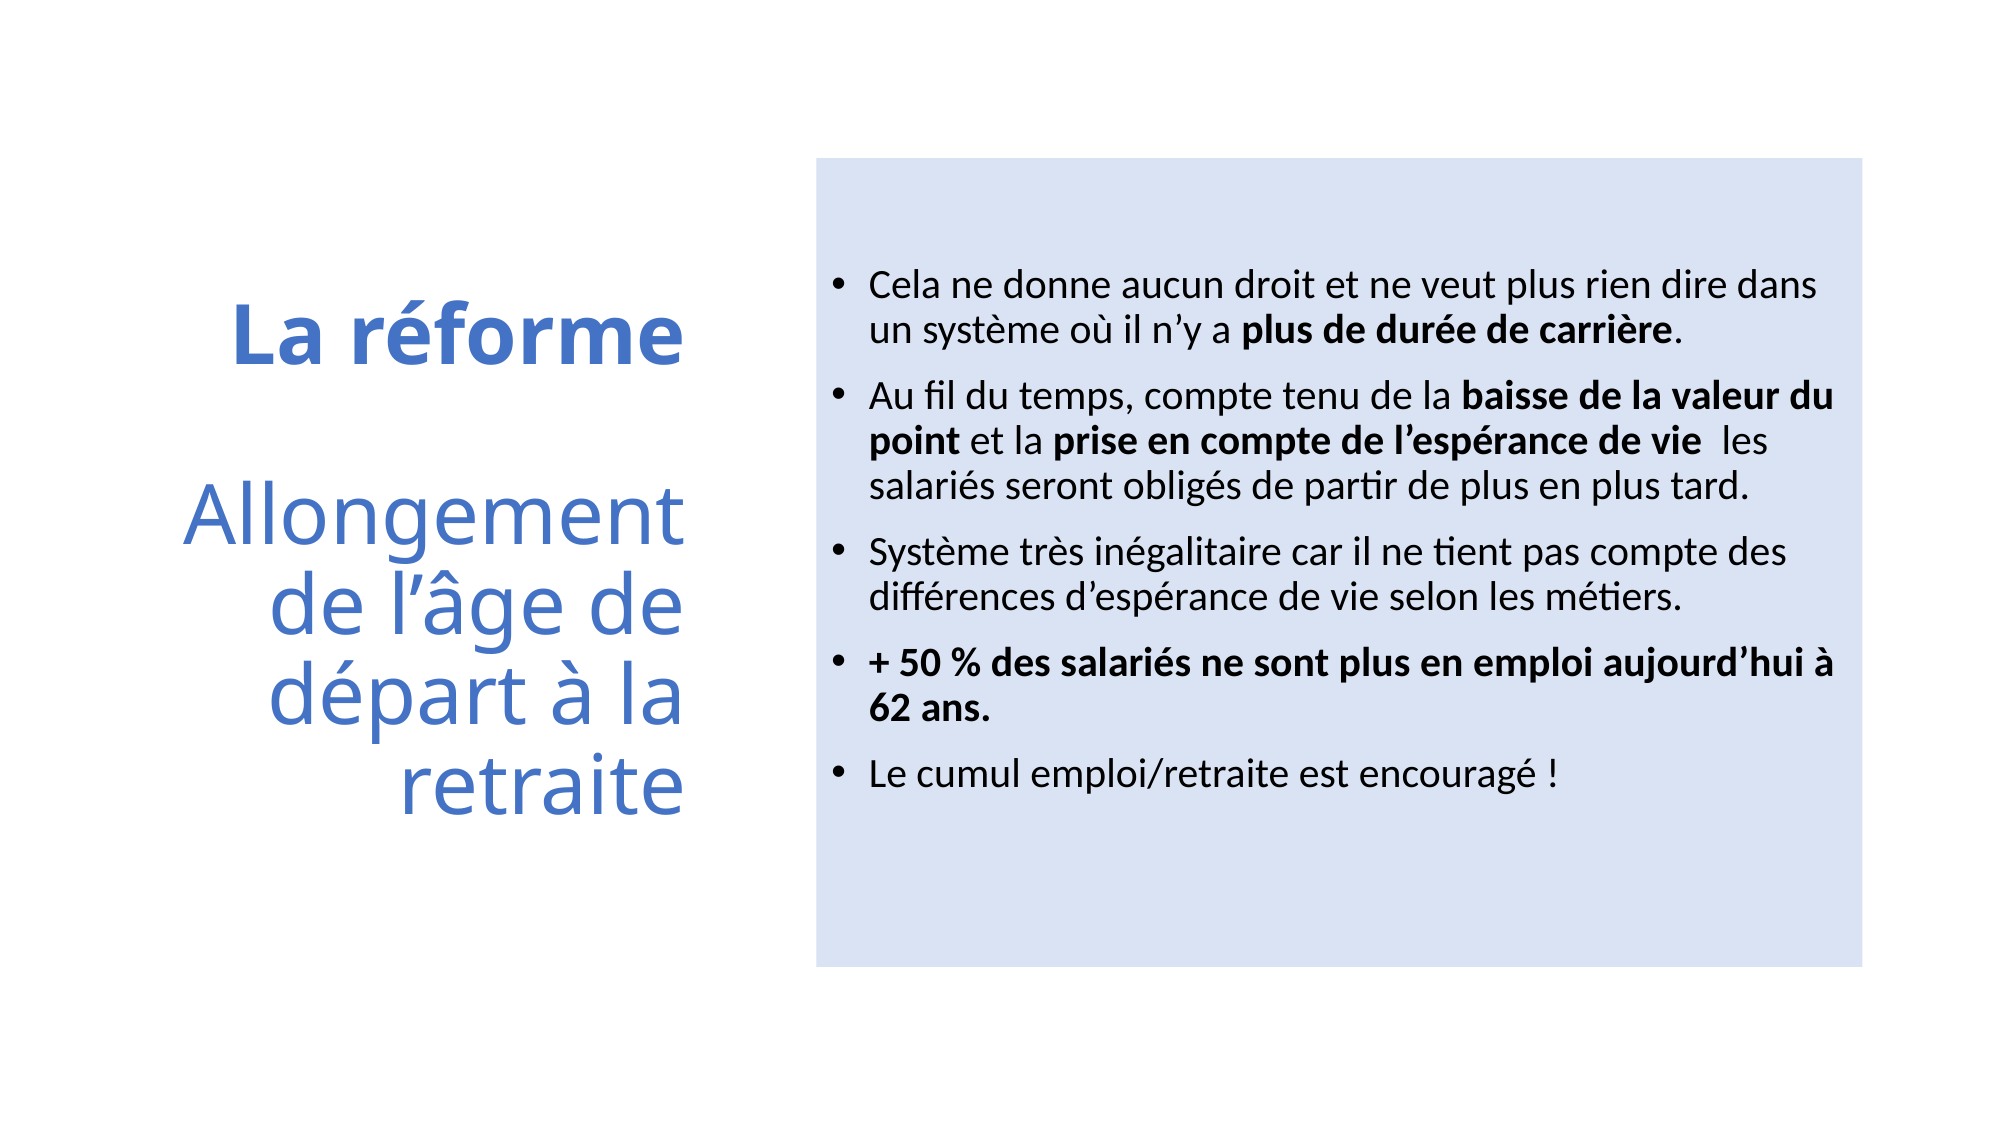

# La réforme Allongement de l’âge de départ à la retraite
Cela ne donne aucun droit et ne veut plus rien dire dans un système où il n’y a plus de durée de carrière.
Au fil du temps, compte tenu de la baisse de la valeur du point et la prise en compte de l’espérance de vie les salariés seront obligés de partir de plus en plus tard.
Système très inégalitaire car il ne tient pas compte des différences d’espérance de vie selon les métiers.
+ 50 % des salariés ne sont plus en emploi aujourd’hui à 62 ans.
Le cumul emploi/retraite est encouragé !